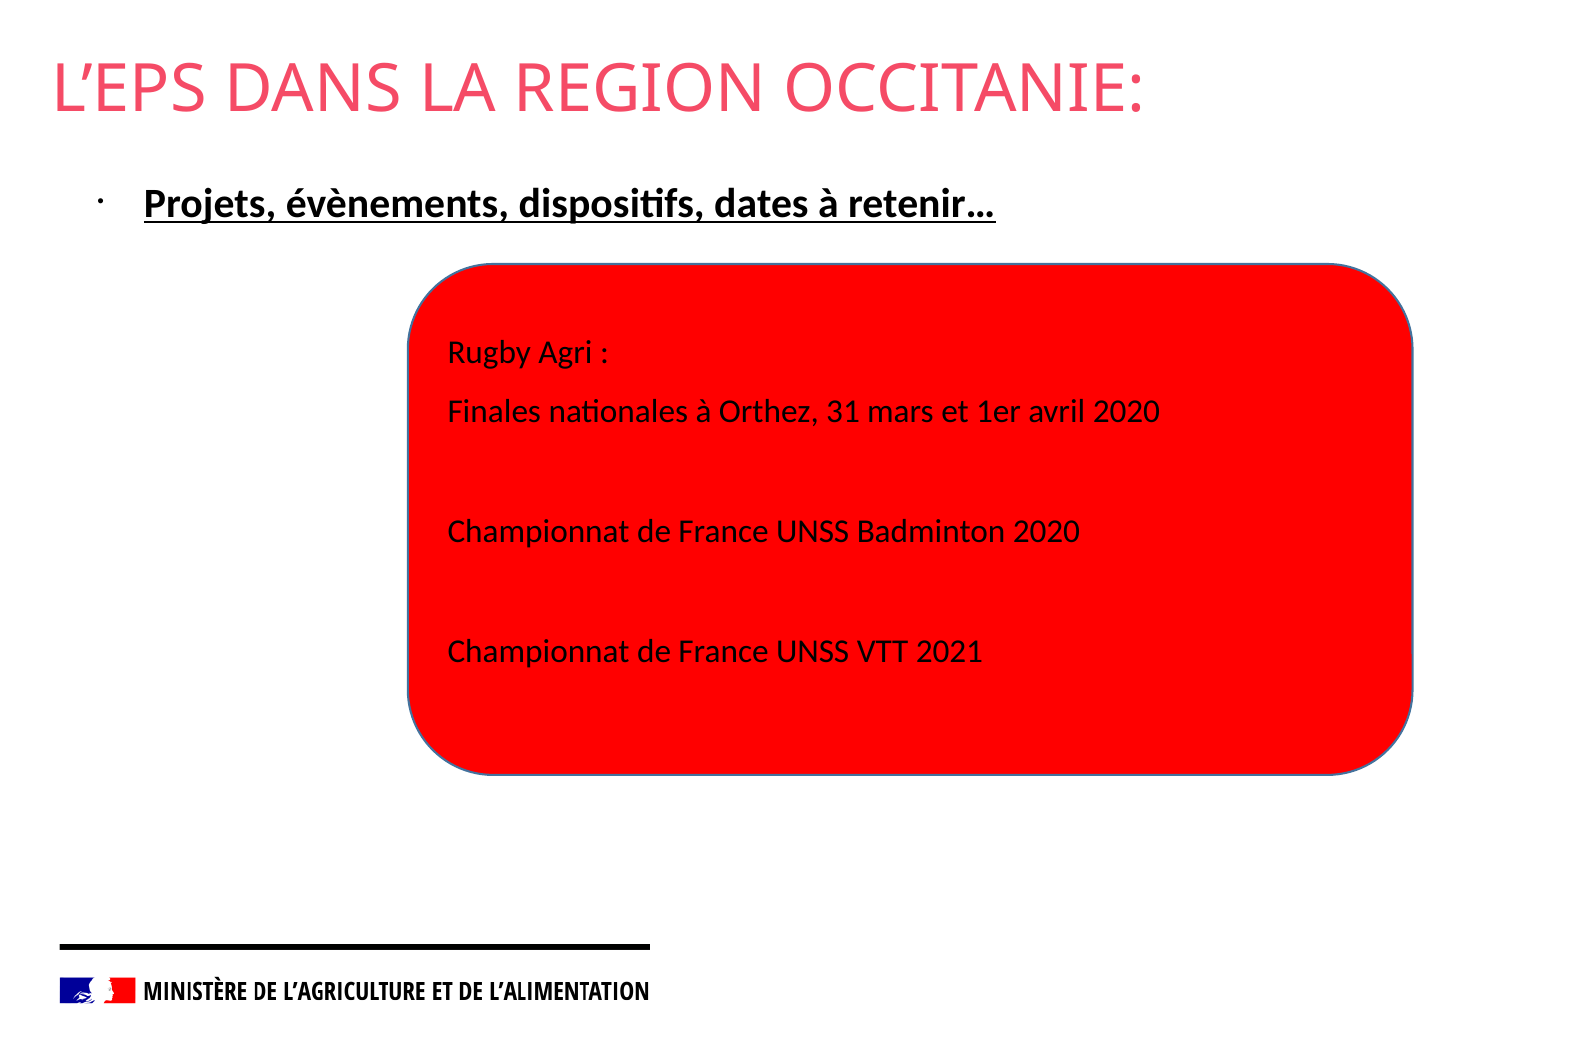

# L’EPS DANS LA REGION OCCITANIE:
Projets, évènements, dispositifs, dates à retenir…
Rugby Agri :
Finales nationales à Orthez, 31 mars et 1er avril 2020
Championnat de France UNSS Badminton 2020
Championnat de France UNSS VTT 2021